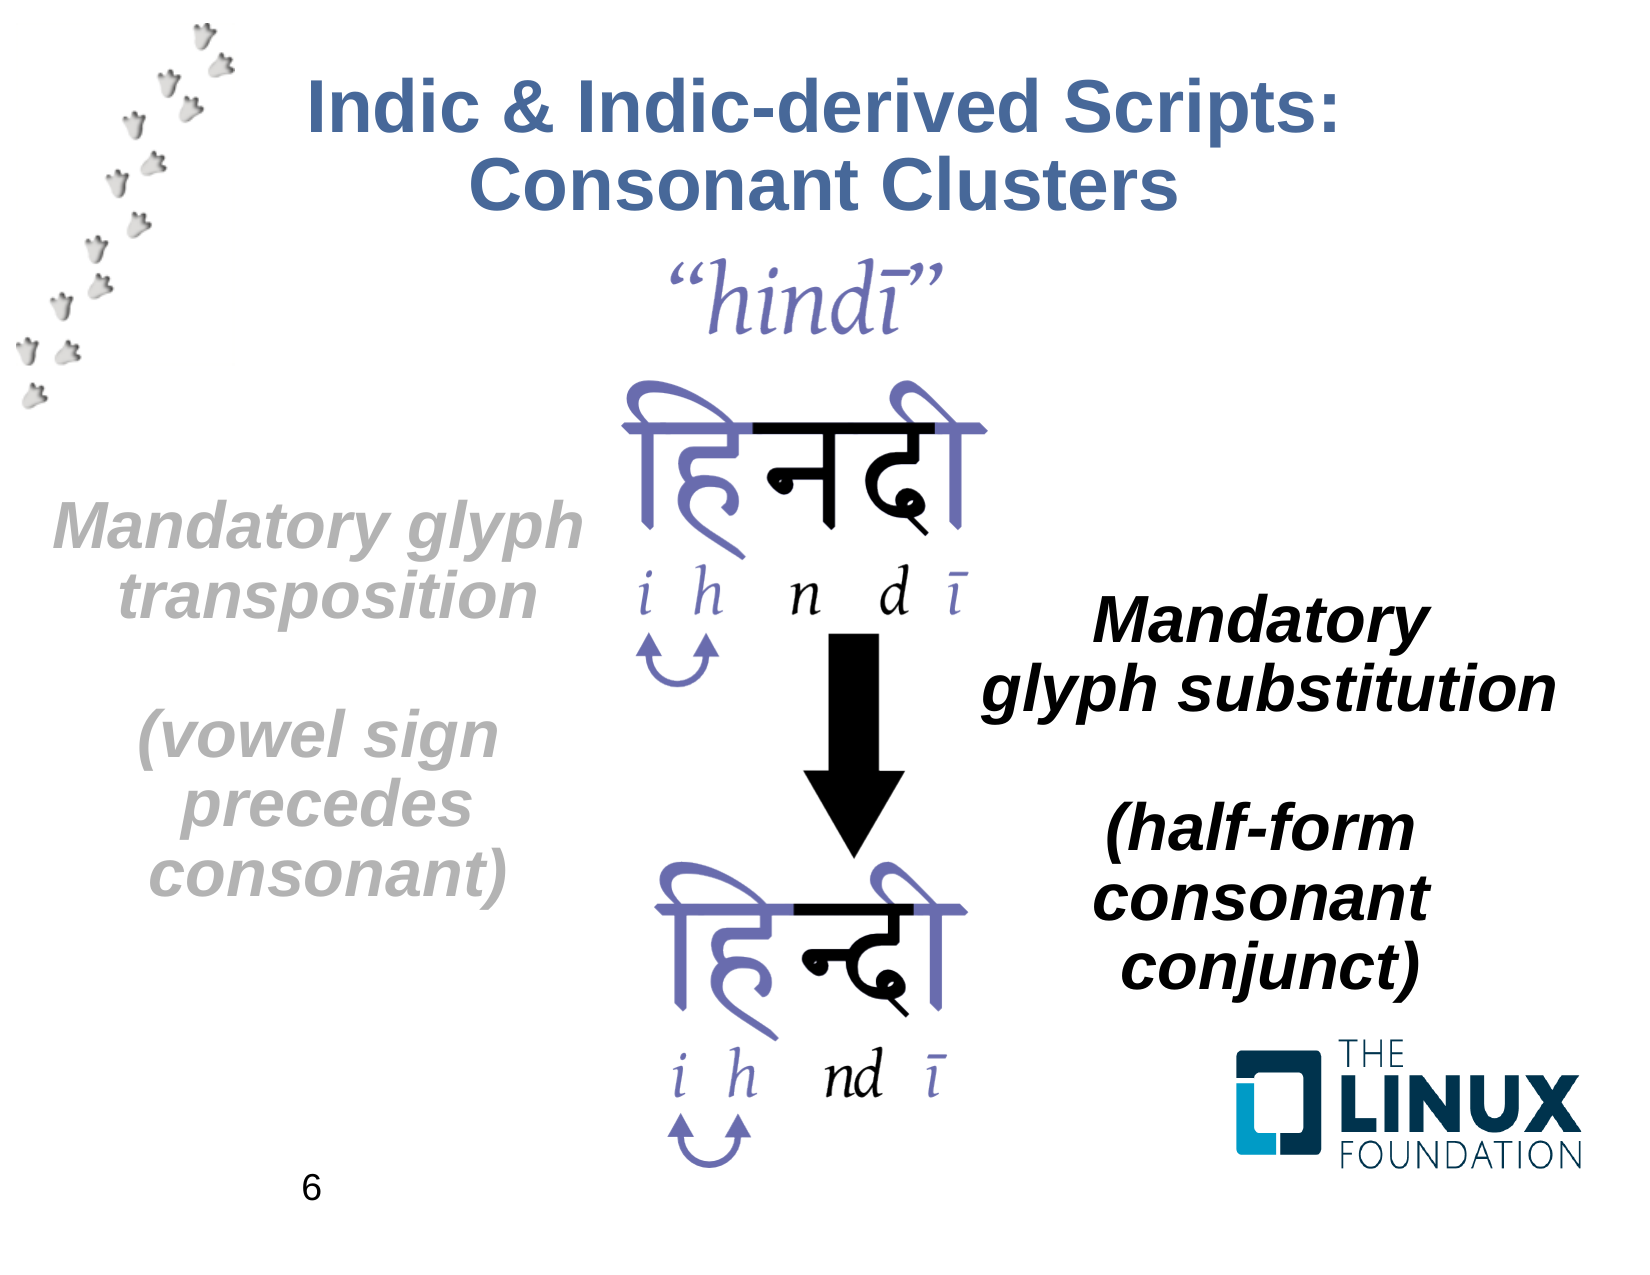

# Indic & Indic-derived Scripts: Consonant Clusters
Mandatory glyph
transposition
(vowel sign
precedes
consonant)
Mandatory
glyph substitution
(half-form
consonant
conjunct)